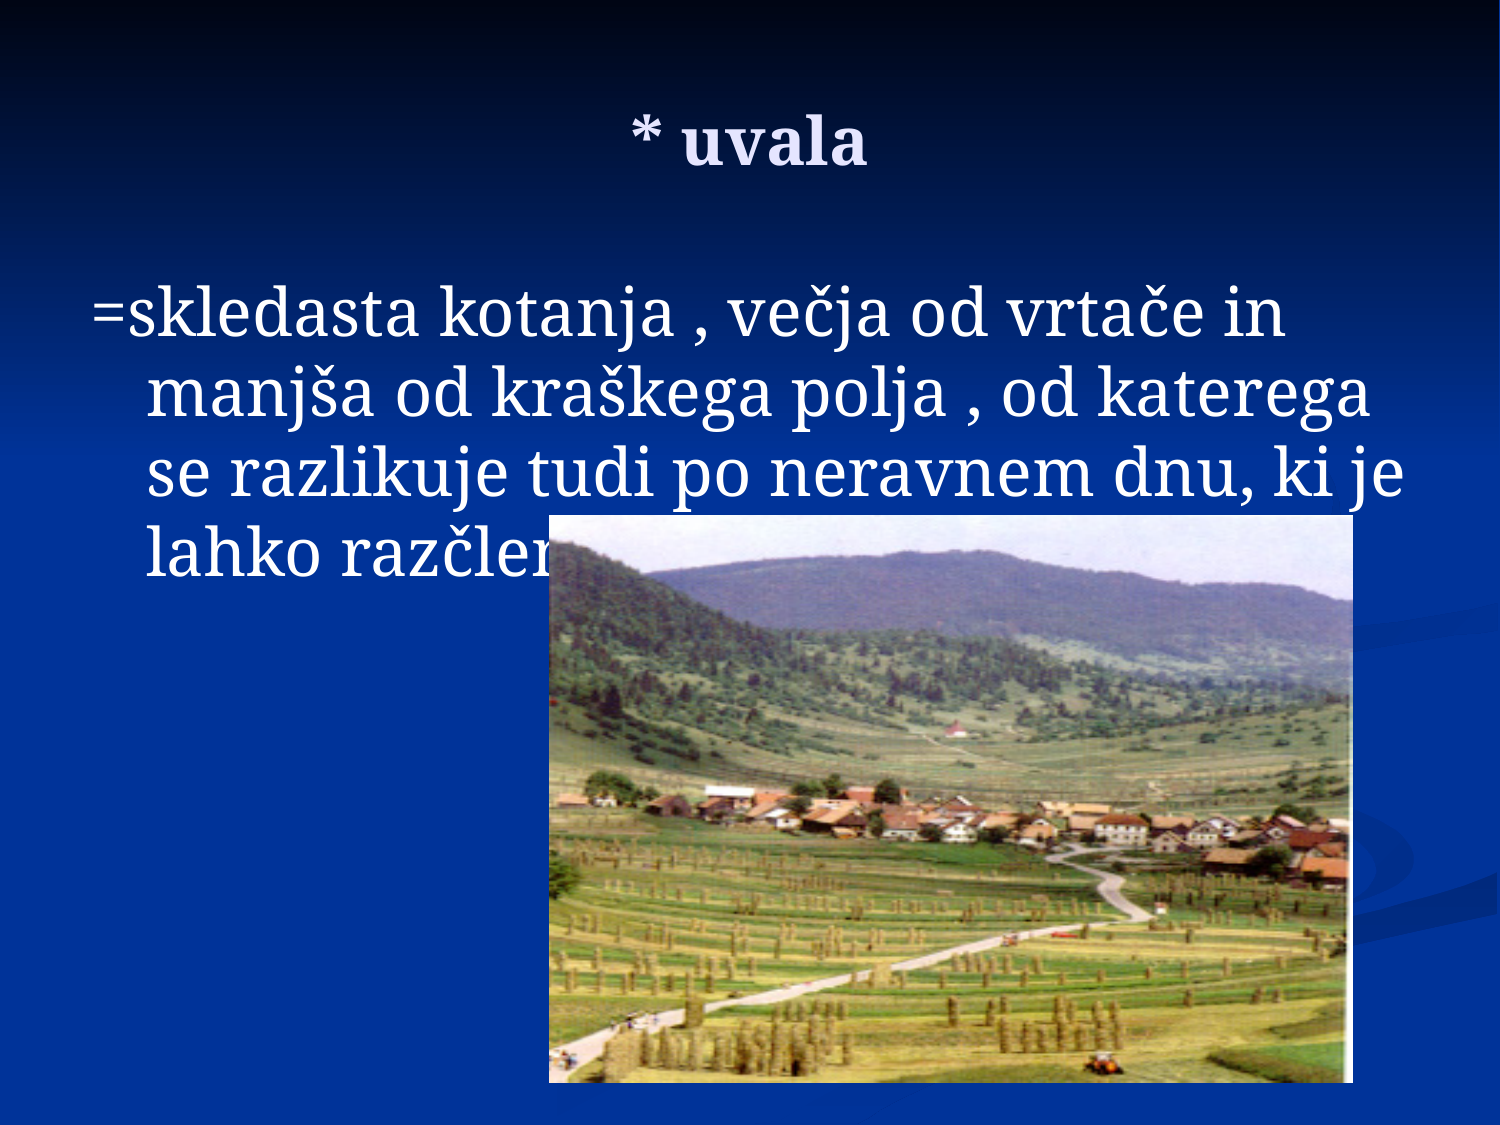

# * uvala
=skledasta kotanja , večja od vrtače in manjša od kraškega polja , od katerega se razlikuje tudi po neravnem dnu, ki je lahko razčlenjeno z vrtačami.